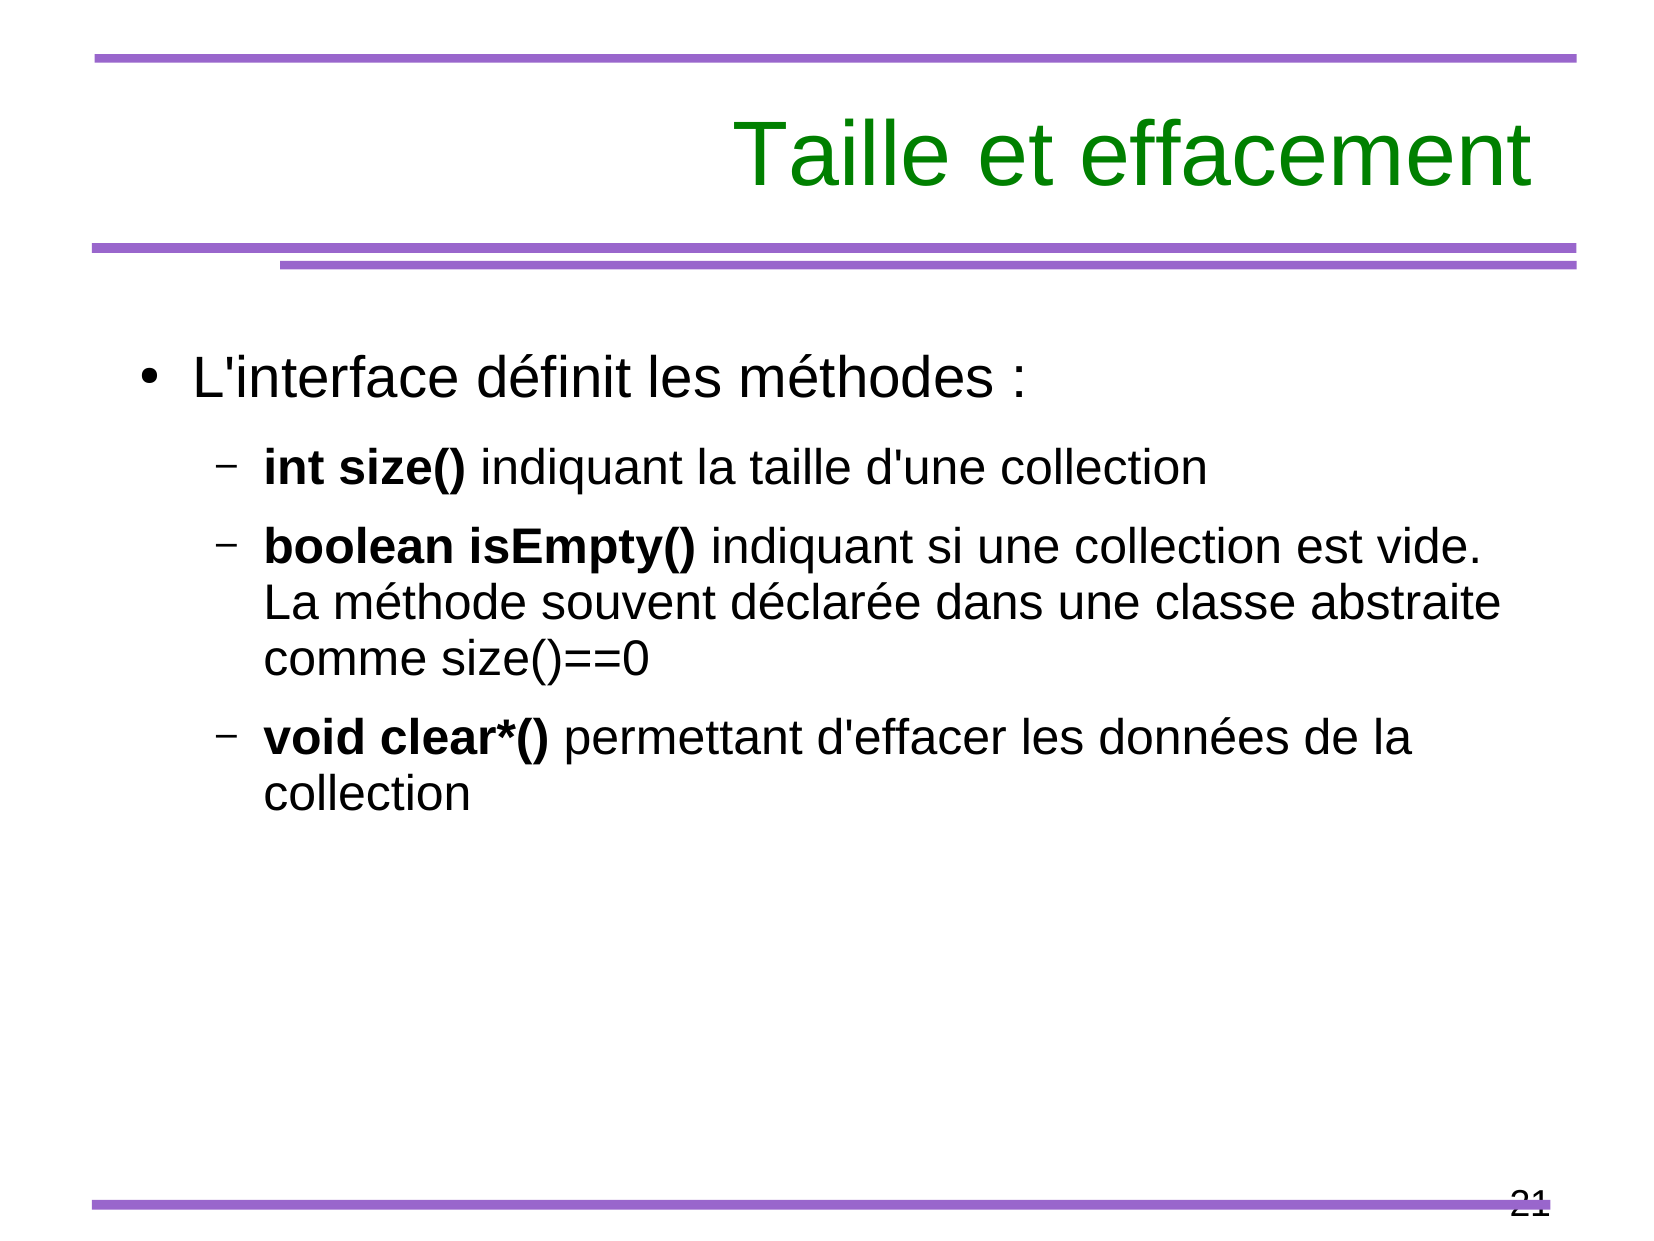

# Taille et effacement
L'interface définit les méthodes :
int size() indiquant la taille d'une collection
boolean isEmpty() indiquant si une collection est vide. La méthode souvent déclarée dans une classe abstraite comme size()==0
void clear*() permettant d'effacer les données de la collection